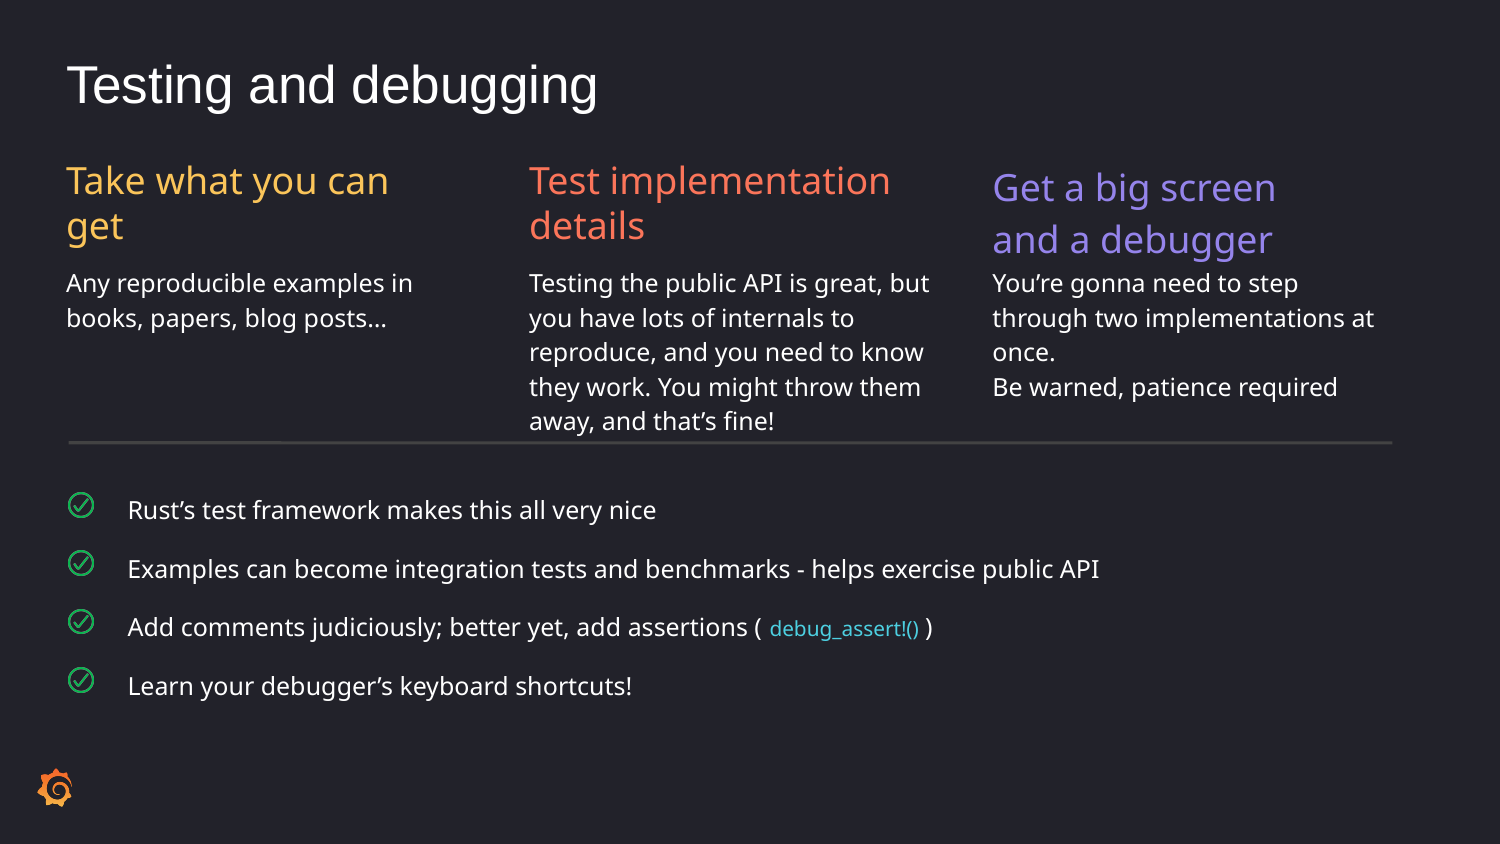

# Testing and debugging
Take what you can get
Test implementation details
Get a big screen and a debugger
Any reproducible examples in books, papers, blog posts…
Testing the public API is great, but you have lots of internals to reproduce, and you need to know they work. You might throw them away, and that’s fine!
You’re gonna need to step through two implementations at once.
Be warned, patience required
Rust’s test framework makes this all very nice
Examples can become integration tests and benchmarks - helps exercise public API
Add comments judiciously; better yet, add assertions ( debug_assert!() )
Learn your debugger’s keyboard shortcuts!